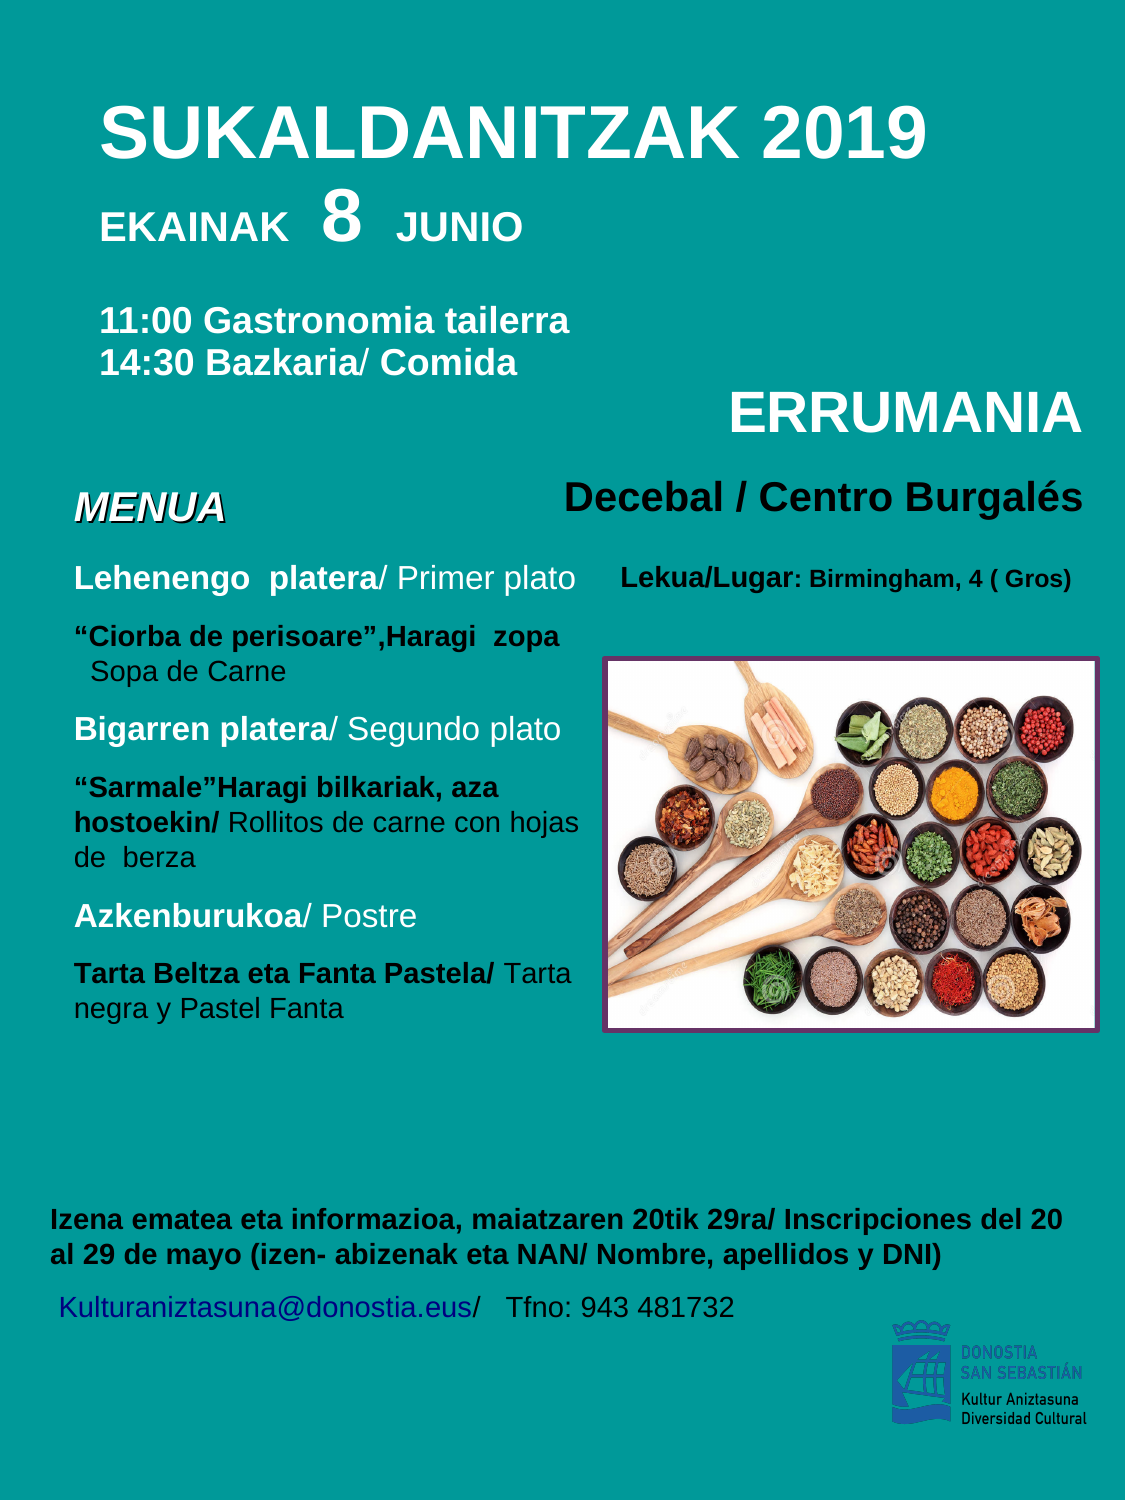

# SUKALDANITZAK 2019 EKAINAK 8 JUNIO 11:00 Gastronomia tailerra 14:30 Bazkaria/ Comida
ERRUMANIA
Decebal / Centro Burgalés
Lekua/Lugar: Birmingham, 4 ( Gros)
MENUA
Lehenengo platera/ Primer plato
“Ciorba de perisoare”,Haragi zopa 	 Sopa de Carne
Bigarren platera/ Segundo plato
“Sarmale”Haragi bilkariak, aza hostoekin/ Rollitos de carne con hojas de berza
Azkenburukoa/ Postre
Tarta Beltza eta Fanta Pastela/ Tarta negra y Pastel Fanta
Izena ematea eta informazioa, maiatzaren 20tik 29ra/ Inscripciones del 20 al 29 de mayo (izen- abizenak eta NAN/ Nombre, apellidos y DNI)
 Kulturaniztasuna@donostia.eus/ Tfno: 943 481732